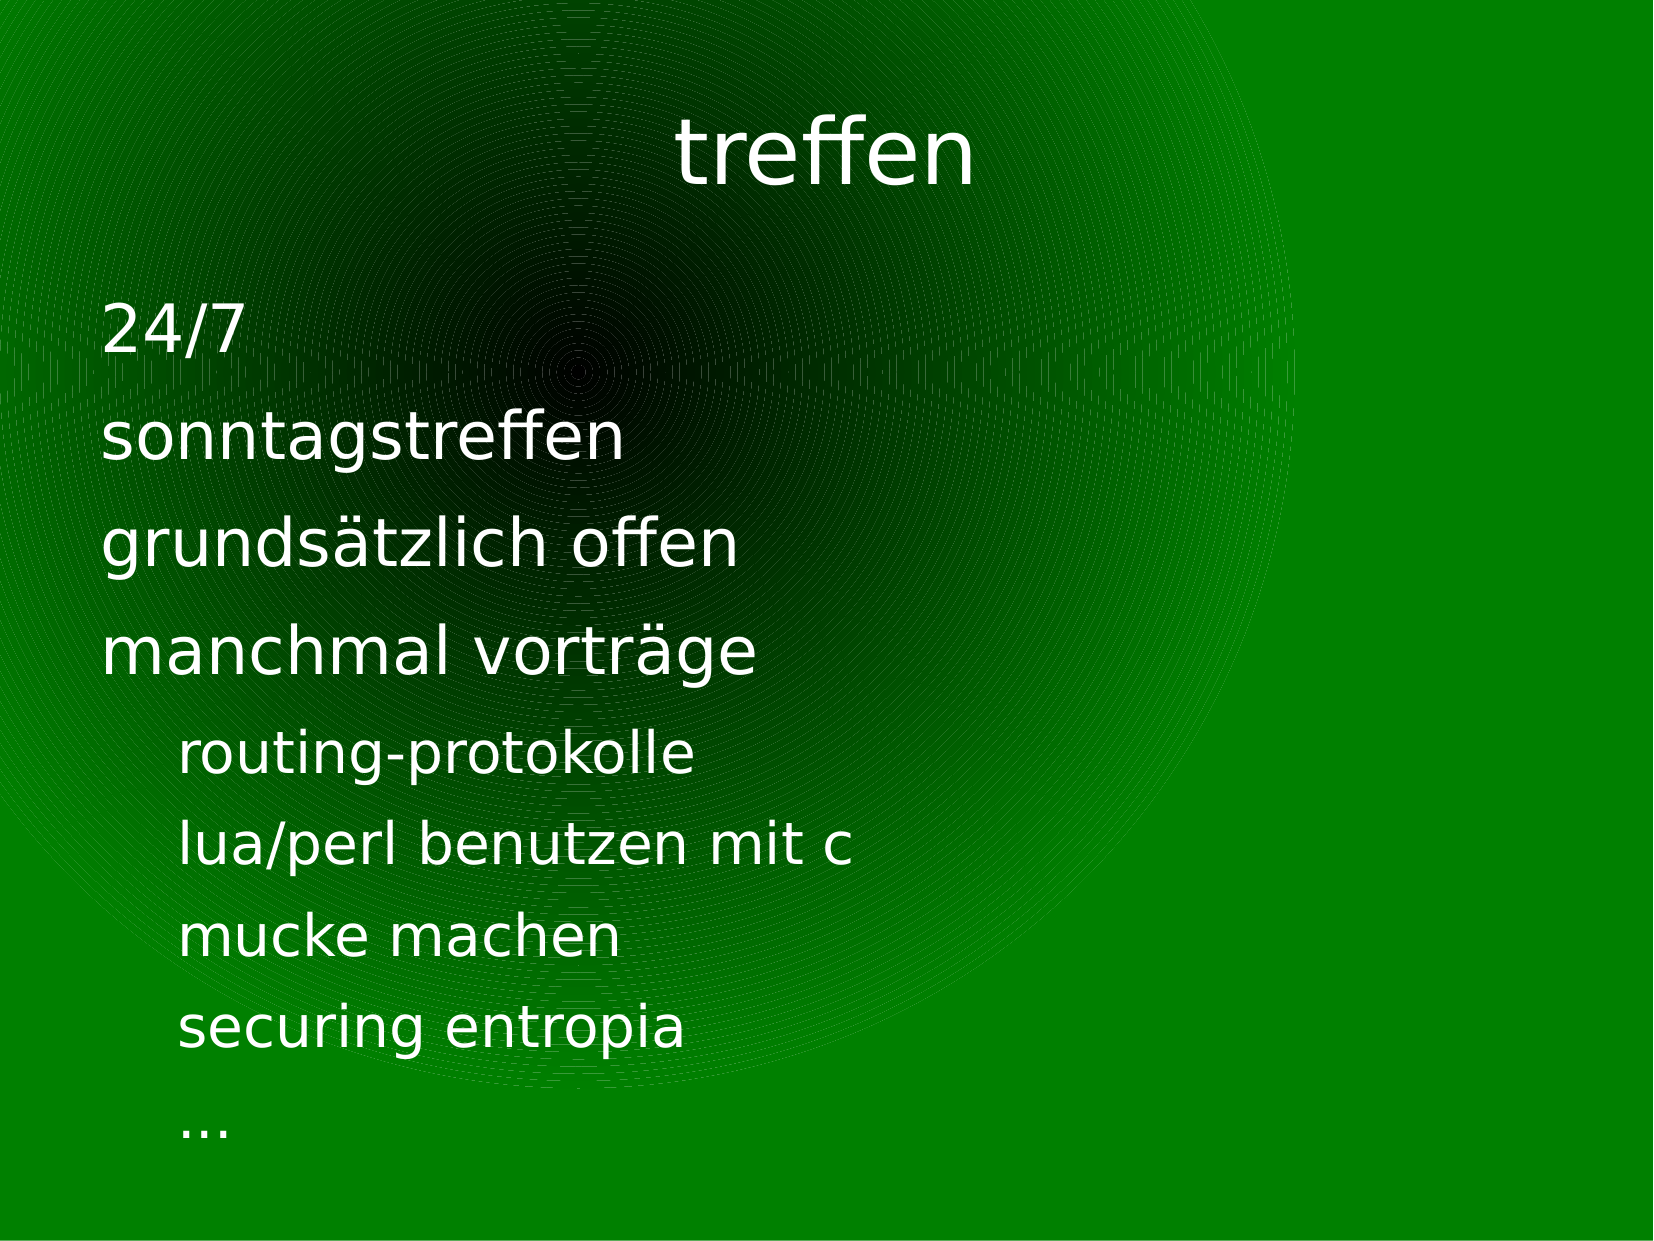

# treffen
24/7
sonntagstreffen
grundsätzlich offen
manchmal vorträge
routing-protokolle
lua/perl benutzen mit c
mucke machen
securing entropia
...